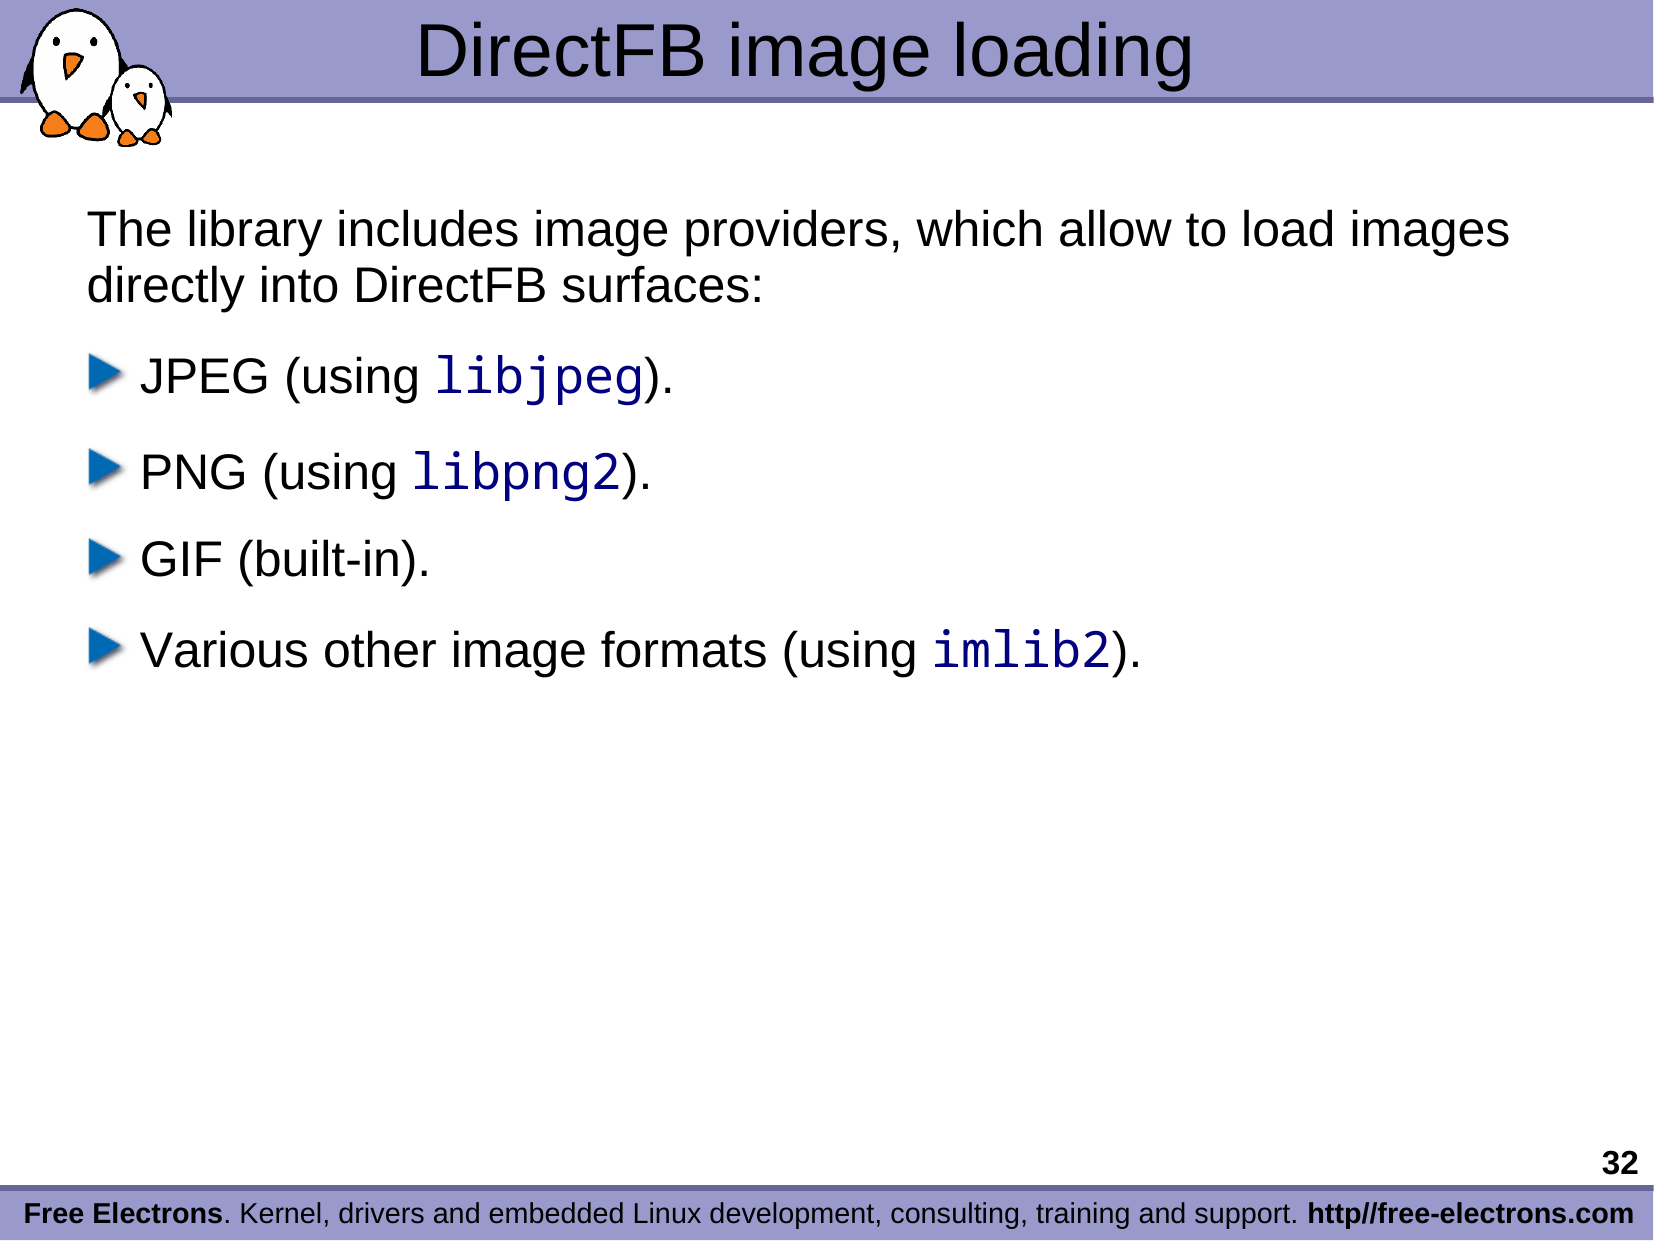

# DirectFB image loading
The library includes image providers, which allow to load images directly into DirectFB surfaces:
JPEG (using libjpeg).
PNG (using libpng2).
GIF (built-in).
Various other image formats (using imlib2).